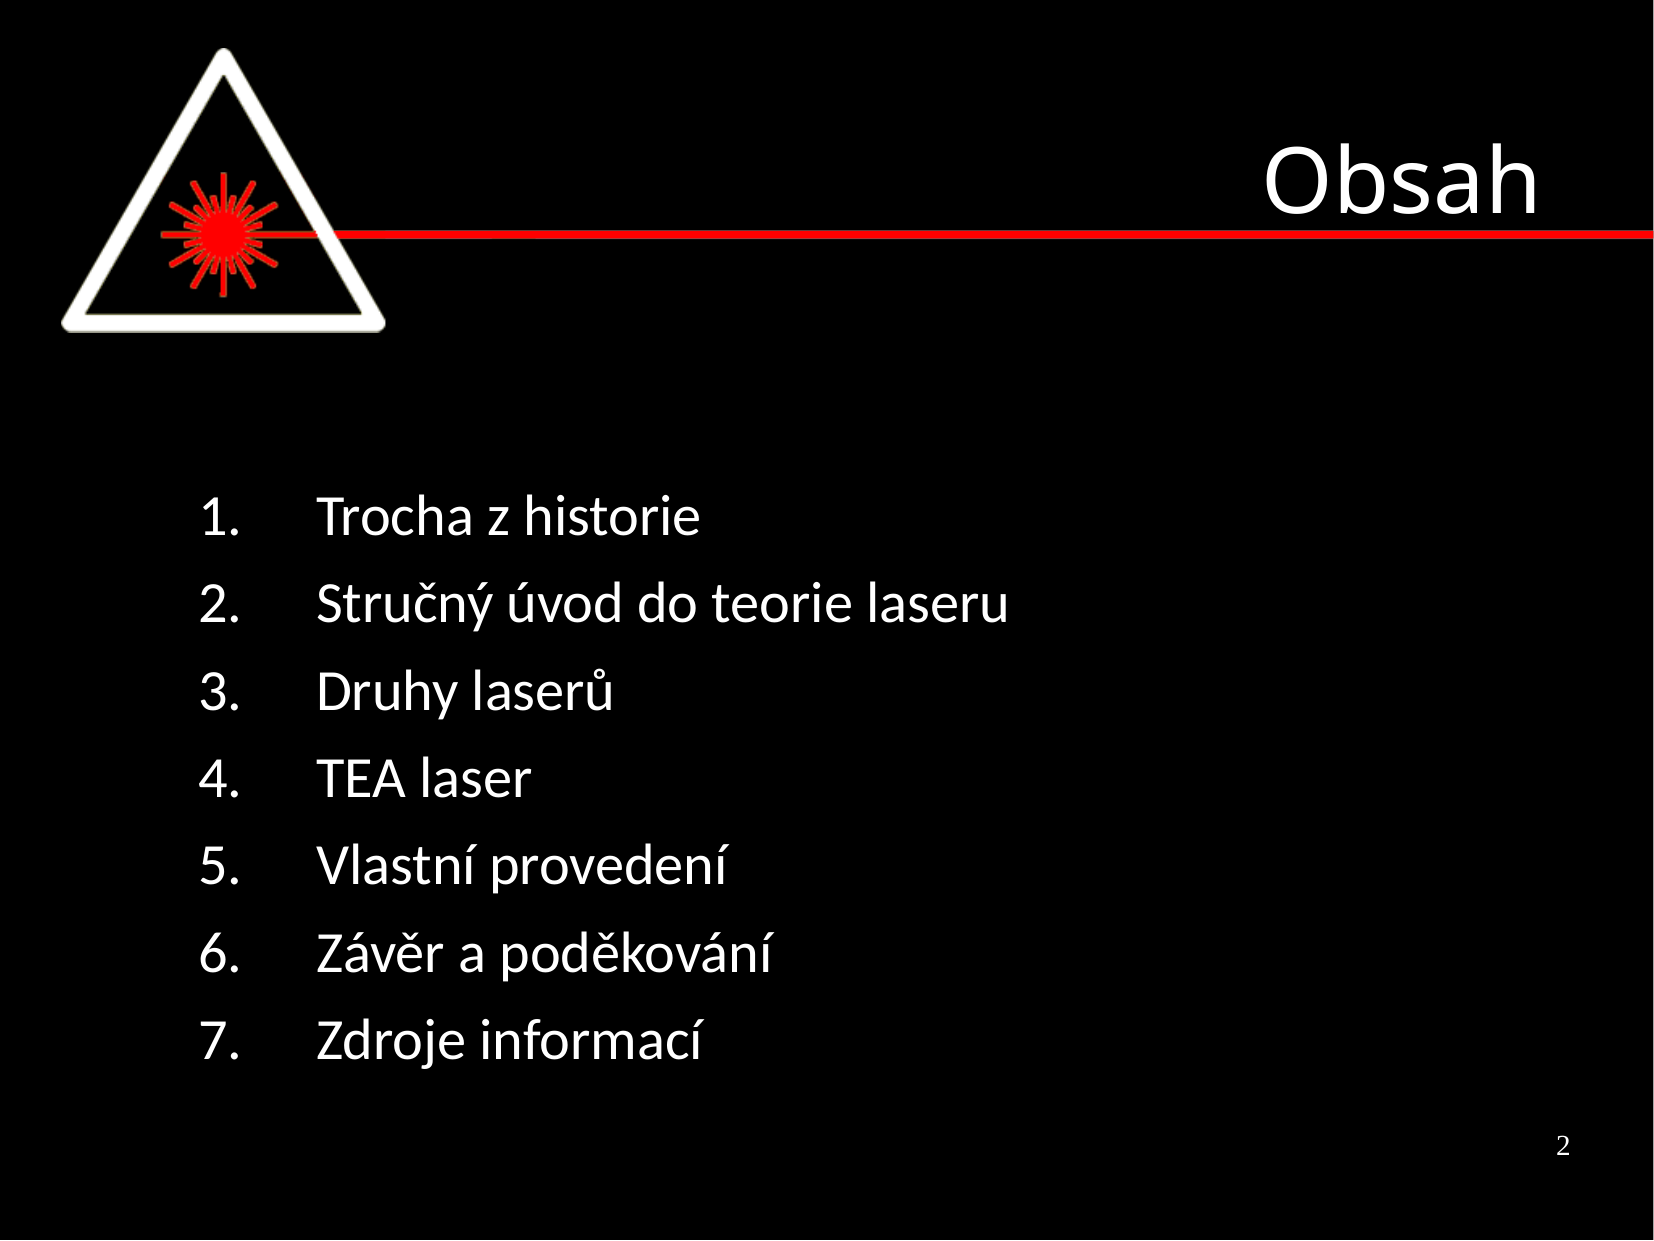

# Obsah
Trocha z historie
Stručný úvod do teorie laseru
Druhy laserů
TEA laser
Vlastní provedení
Závěr a poděkování
Zdroje informací
2